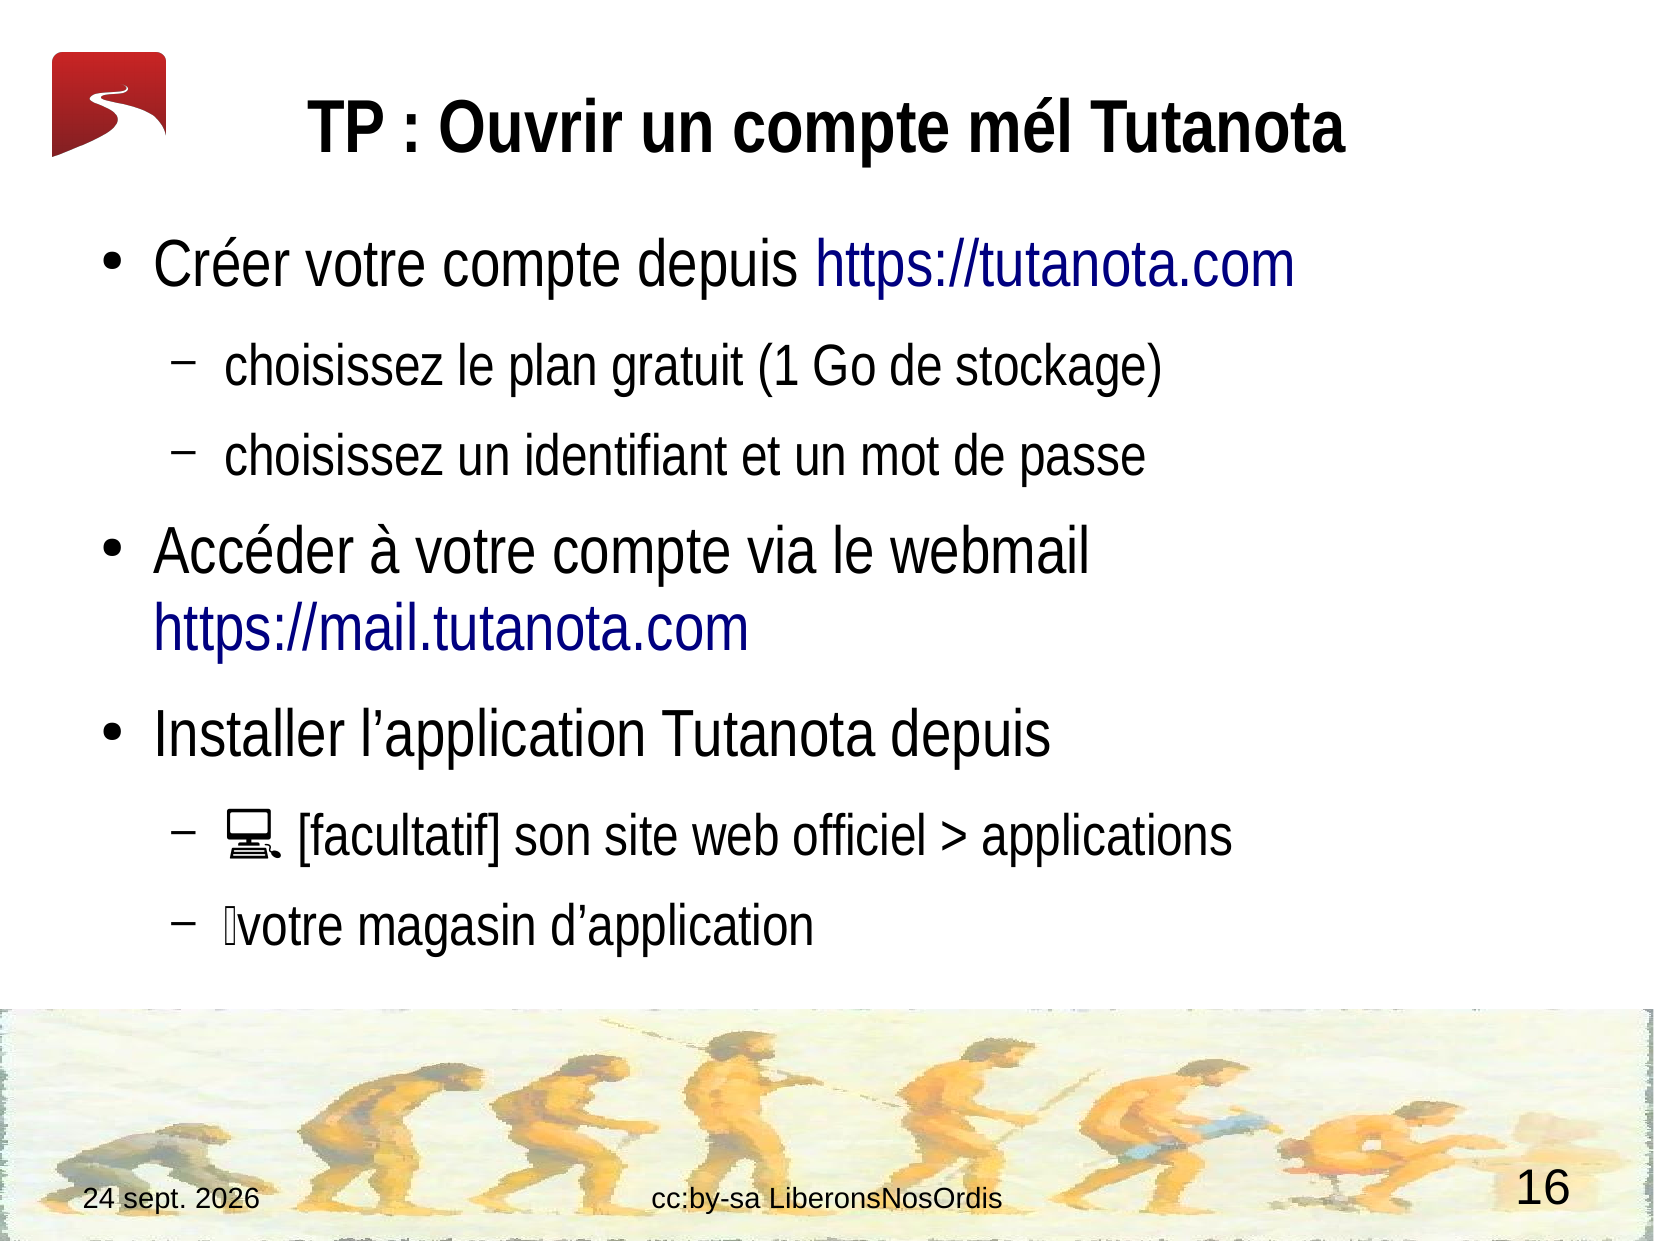

# TP : Ouvrir un compte mél Tutanota
Créer votre compte depuis https://tutanota.com
choisissez le plan gratuit (1 Go de stockage)
choisissez un identifiant et un mot de passe
Accéder à votre compte via le webmail https://mail.tutanota.com
Installer l’application Tutanota depuis
💻 [facultatif] son site web officiel > applications
📱votre magasin d’application
cc:by-sa LiberonsNosOrdis
16